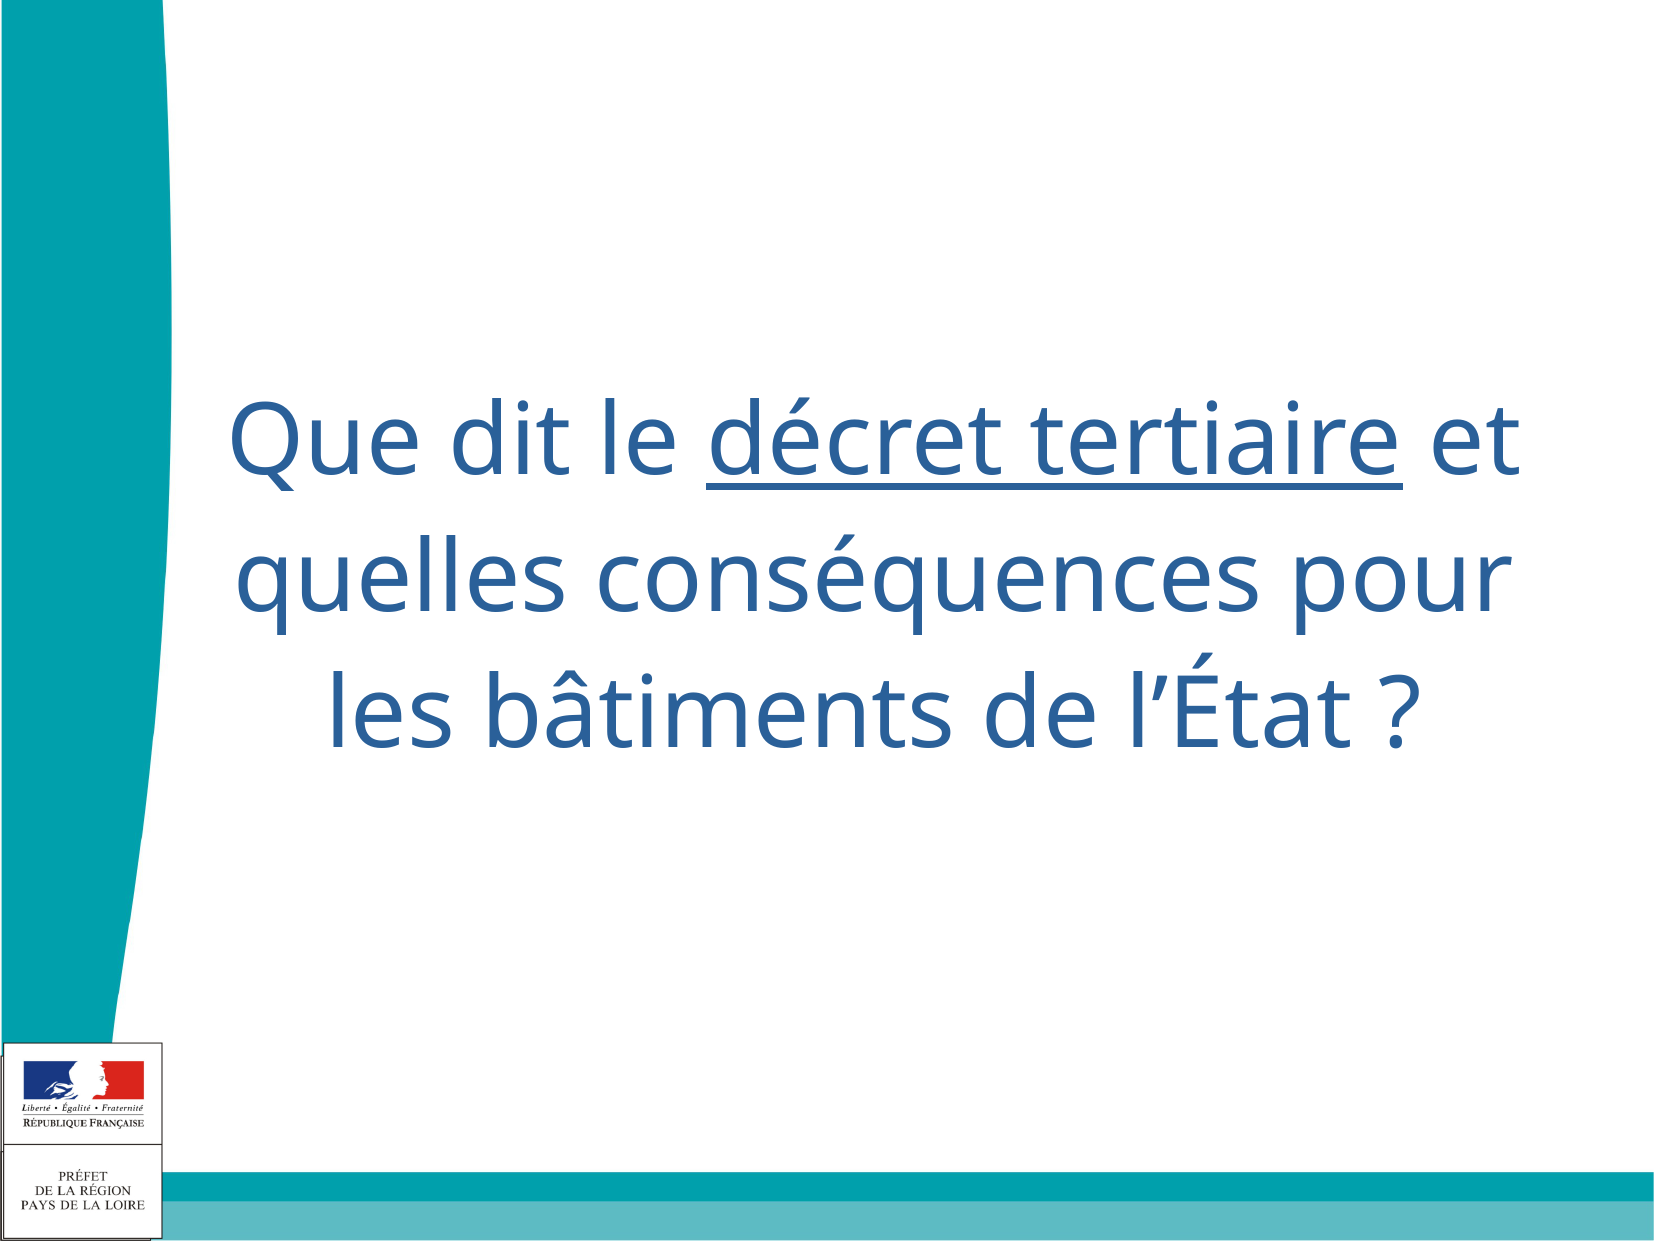

# Que dit le décret tertiaire et quelles conséquences pour les bâtiments de l’État ?